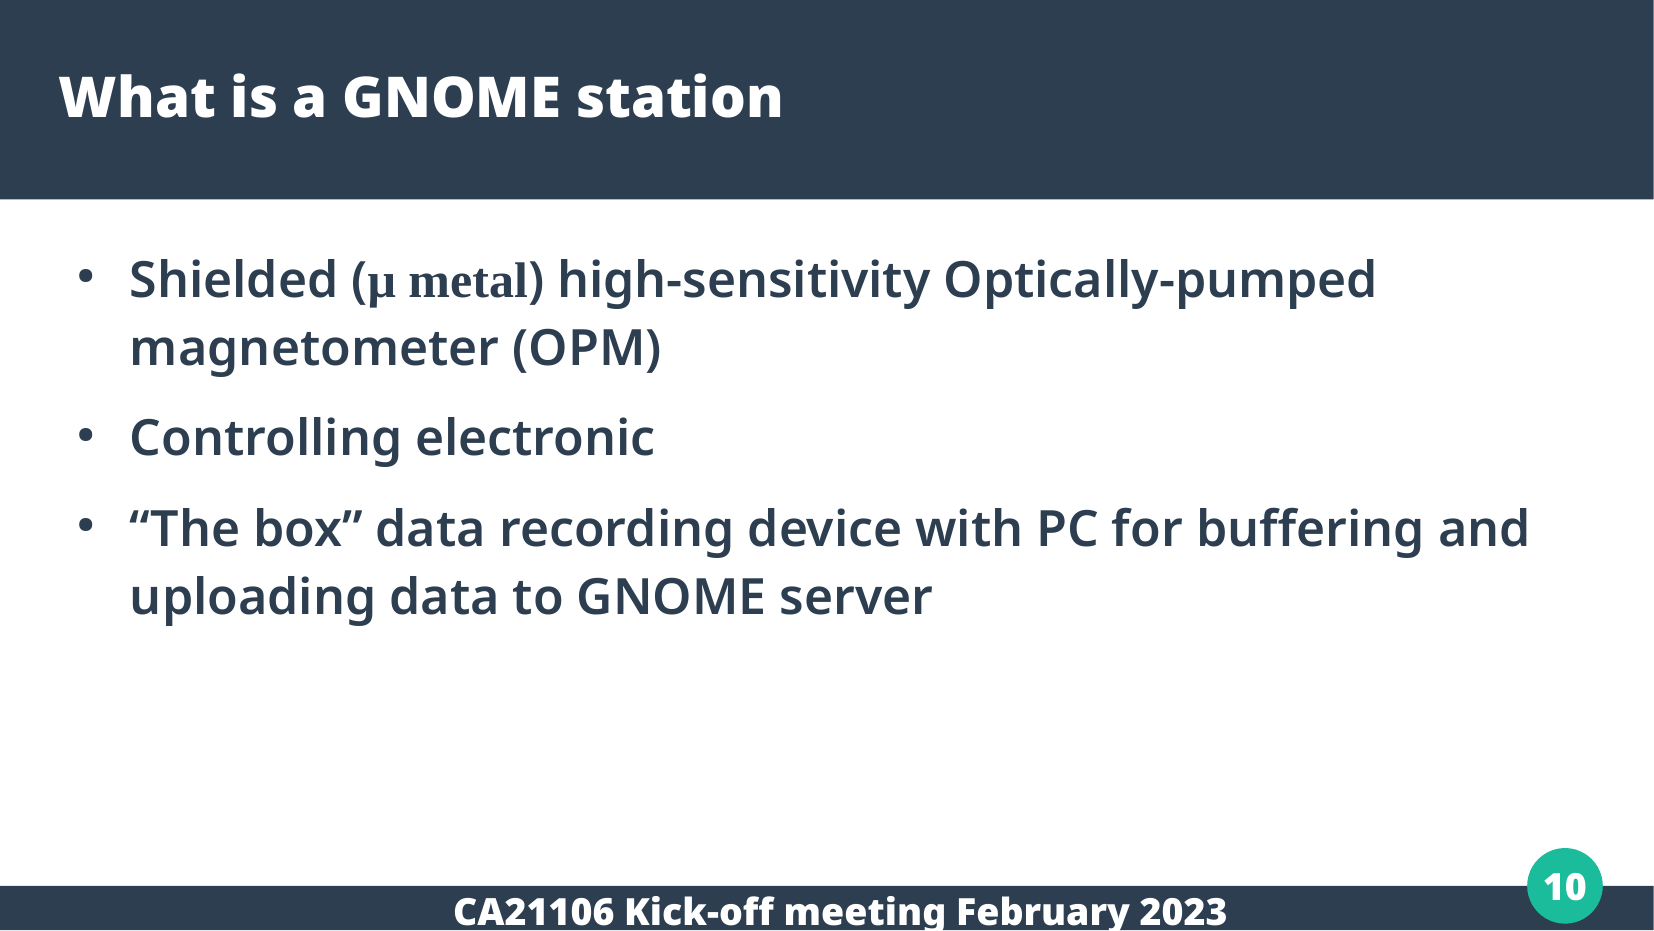

# What is a GNOME station
Shielded (μ metal) high-sensitivity Optically-pumped magnetometer (OPM)
Controlling electronic
“The box” data recording device with PC for buffering and uploading data to GNOME server
CA21106 Kick-off meeting February 2023